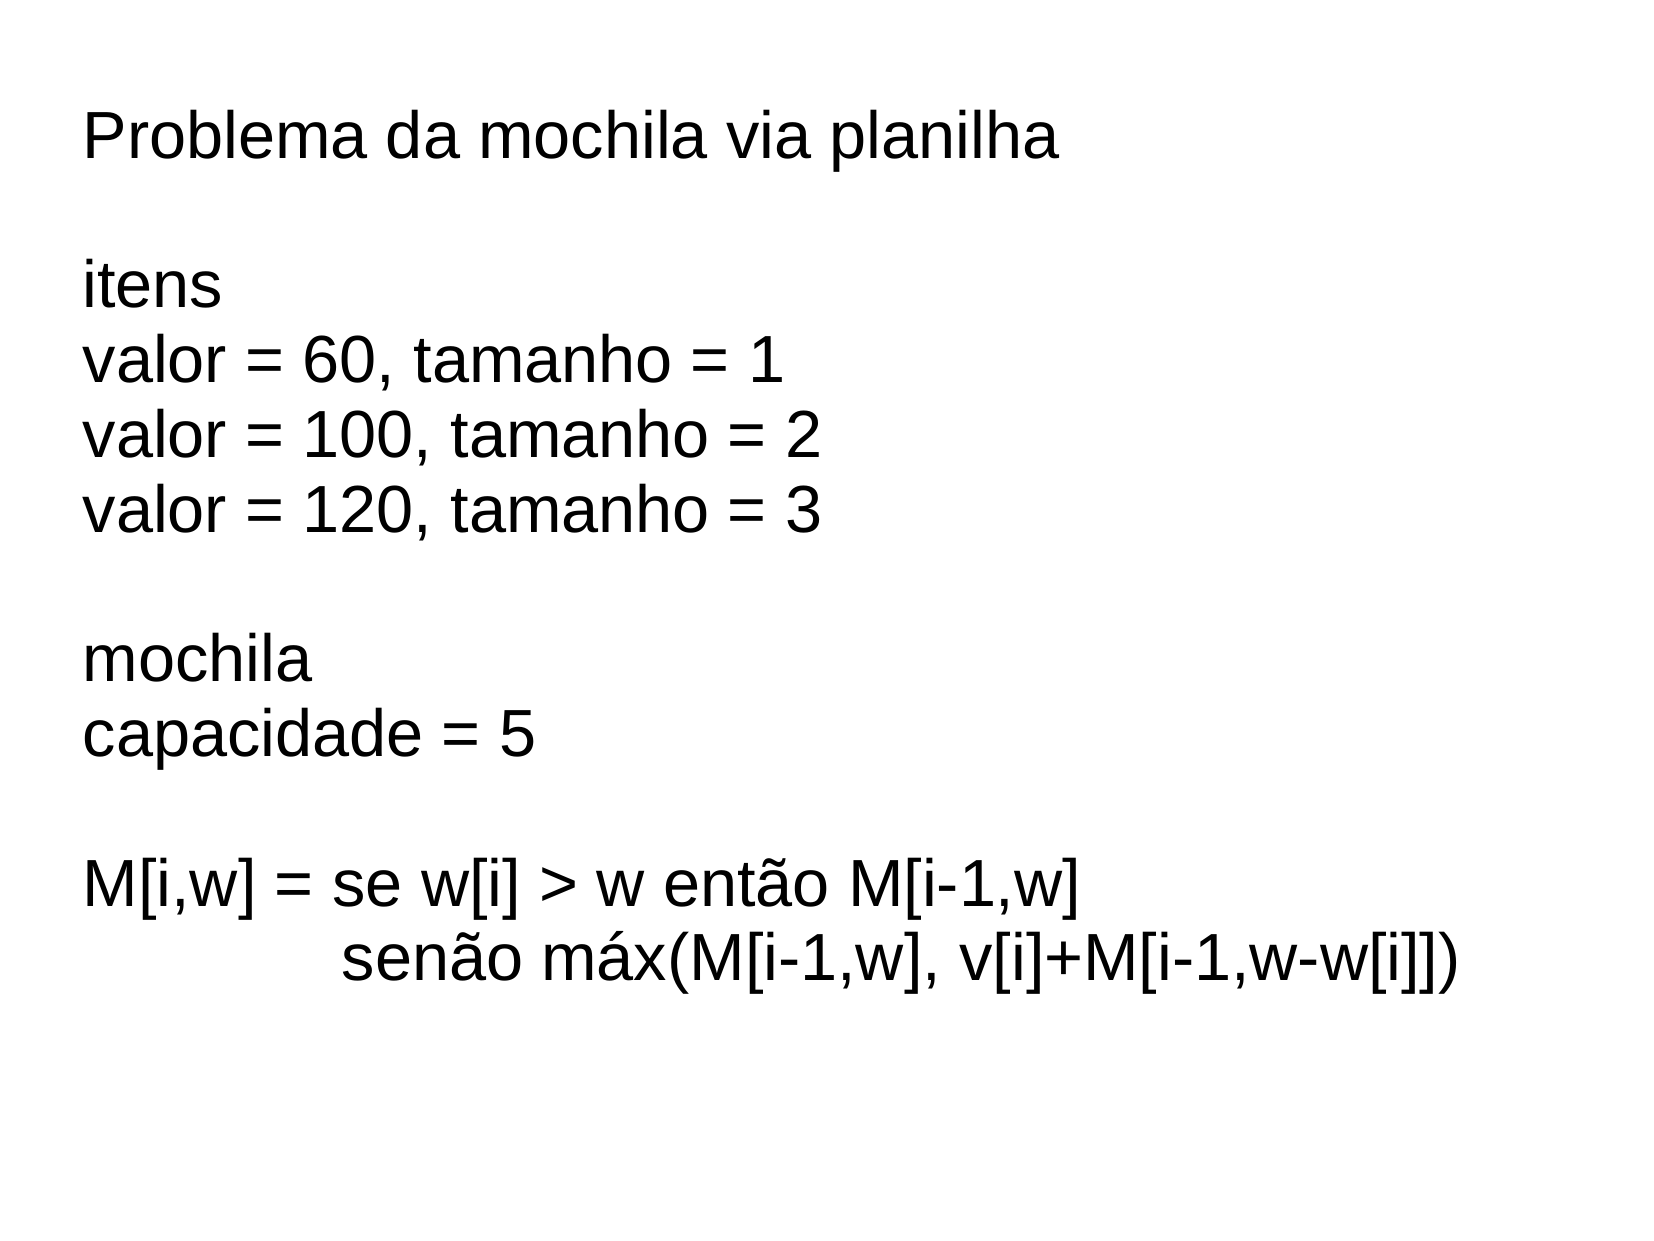

# Problema da mochila via planilha
itens
valor = 60, tamanho = 1
valor = 100, tamanho = 2
valor = 120, tamanho = 3
mochila
capacidade = 5
M[i,w] = se w[i] > w então M[i-1,w]
 senão máx(M[i-1,w], v[i]+M[i-1,w-w[i]])